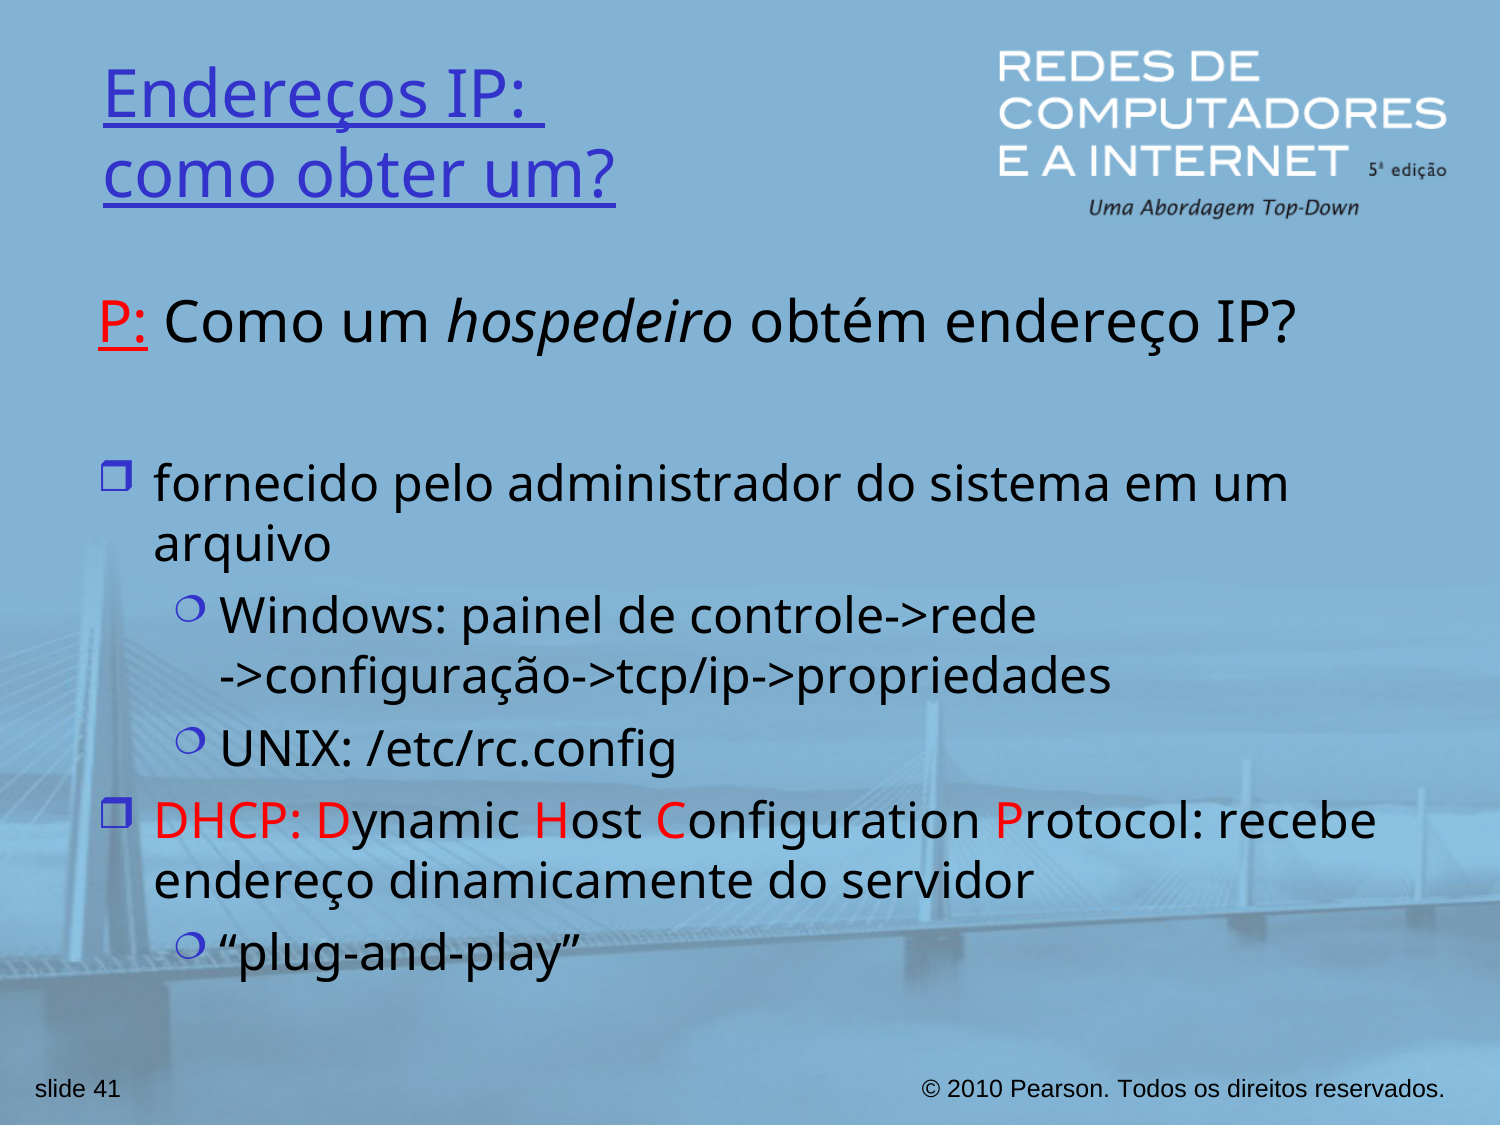

# Endereços IP: como obter um?
P: Como um hospedeiro obtém endereço IP?
fornecido pelo administrador do sistema em um arquivo
Windows: painel de controle->rede
->configuração->tcp/ip->propriedades
UNIX: /etc/rc.config
DHCP: Dynamic Host Configuration Protocol: recebe endereço dinamicamente do servidor
“plug-and-play”